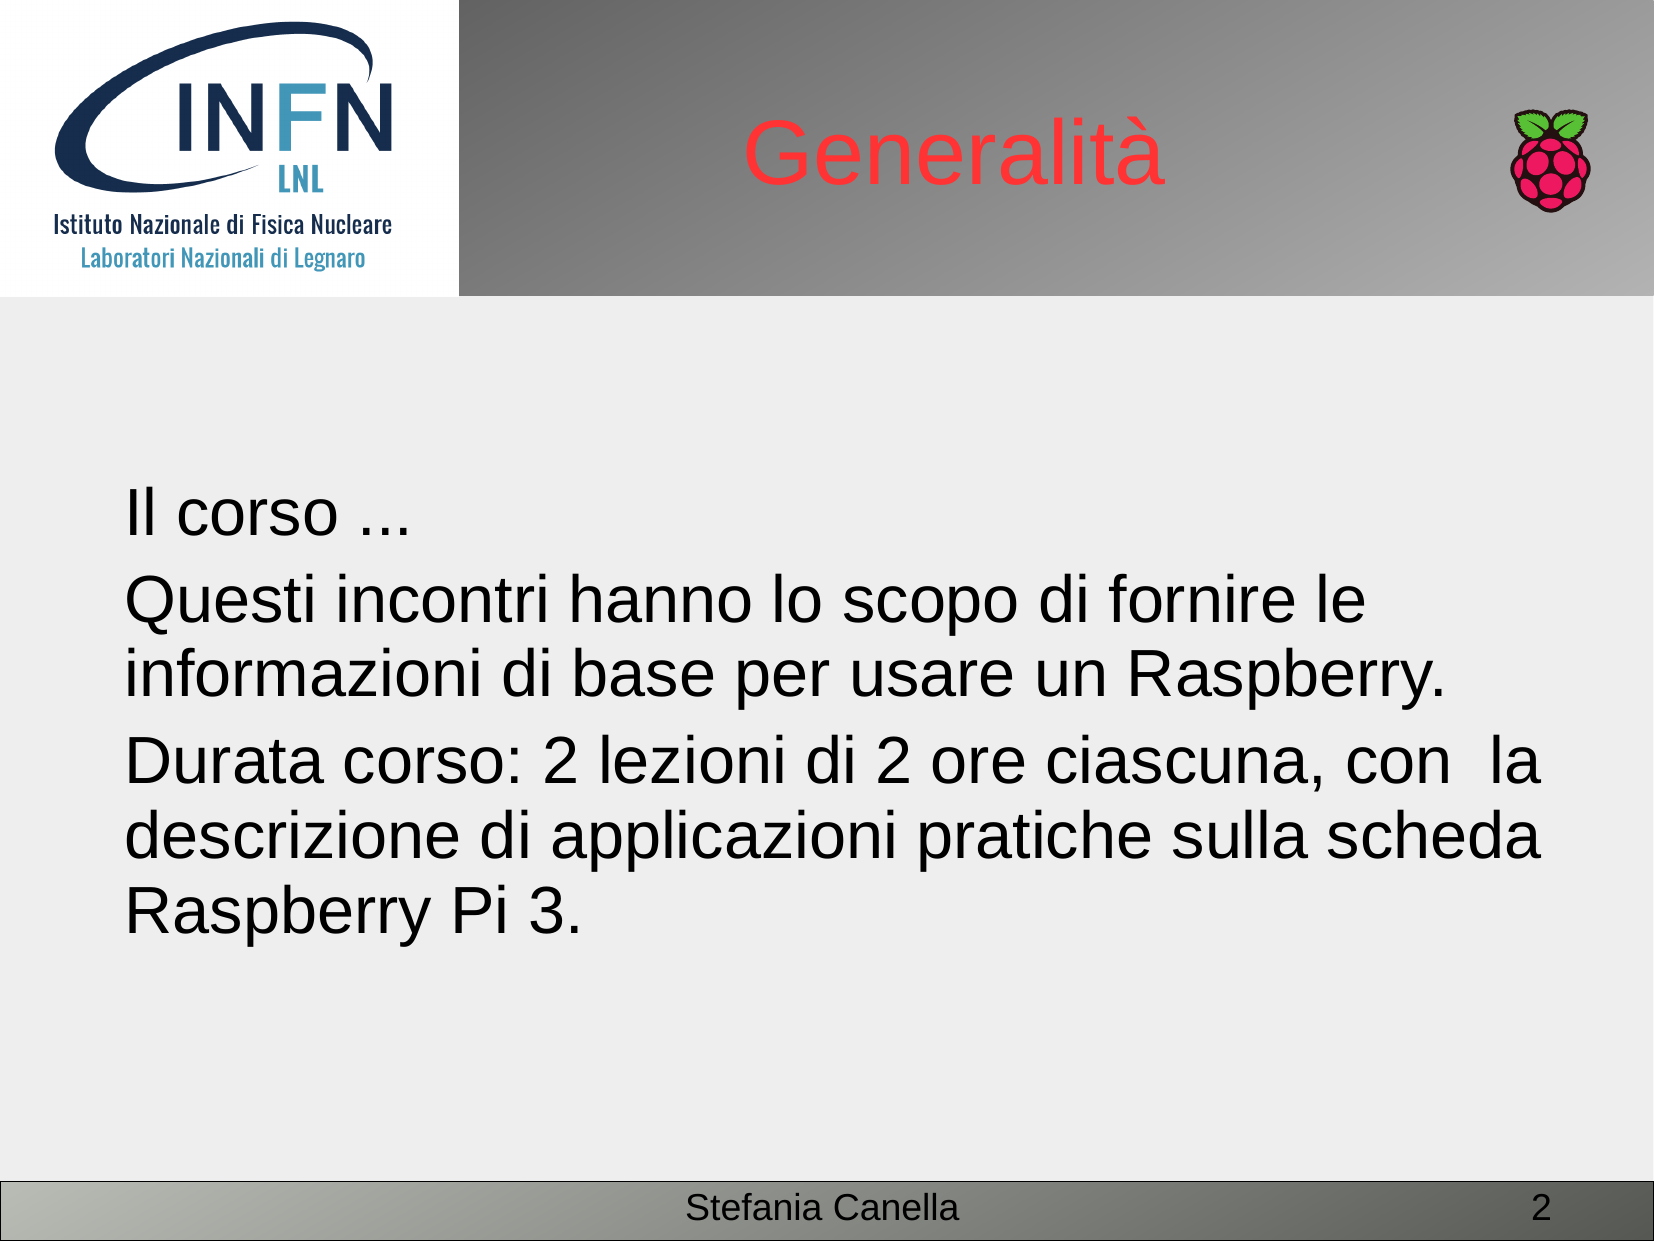

# Generalità
Il corso ...
Questi incontri hanno lo scopo di fornire le informazioni di base per usare un Raspberry.
Durata corso: 2 lezioni di 2 ore ciascuna, con la descrizione di applicazioni pratiche sulla scheda Raspberry Pi 3.
Stefania Canella